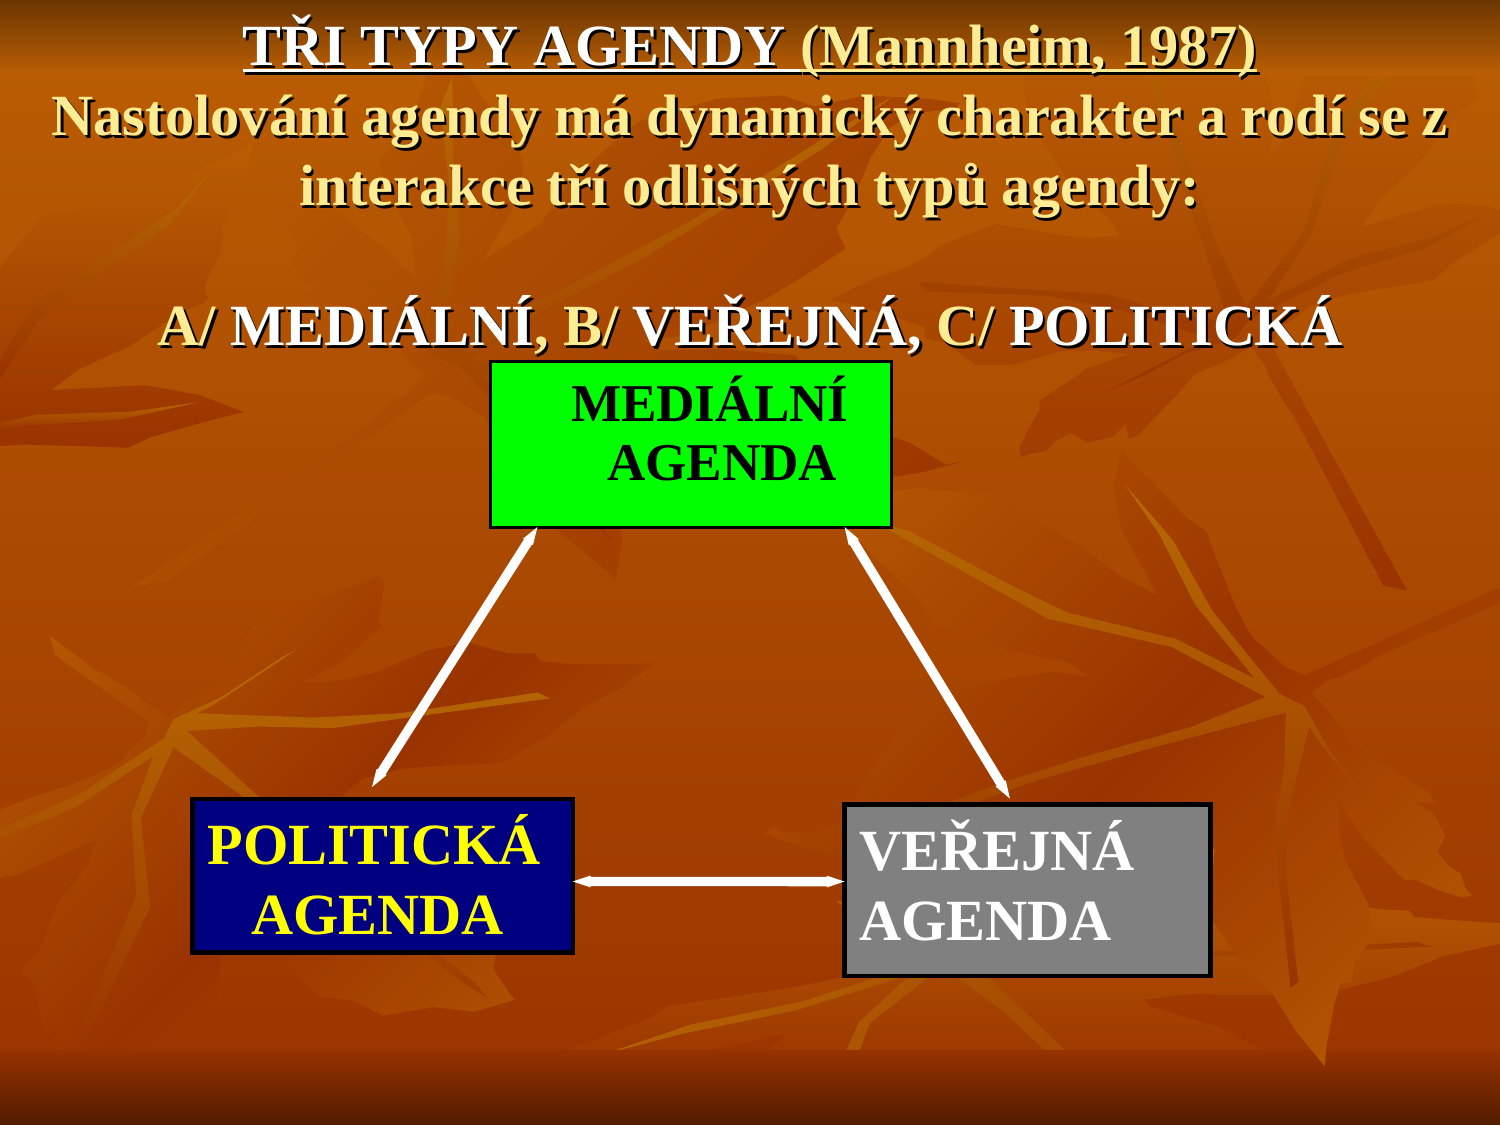

# TŘI TYPY AGENDY (Mannheim, 1987) Nastolování agendy má dynamický charakter a rodí se z interakce tří odlišných typů agendy: A/ MEDIÁLNÍ, B/ VEŘEJNÁ, C/ POLITICKÁ
 MEDIÁLNÍ AGENDA
POLITICKÁ
 AGENDA
VEŘEJNÁ
AGENDA